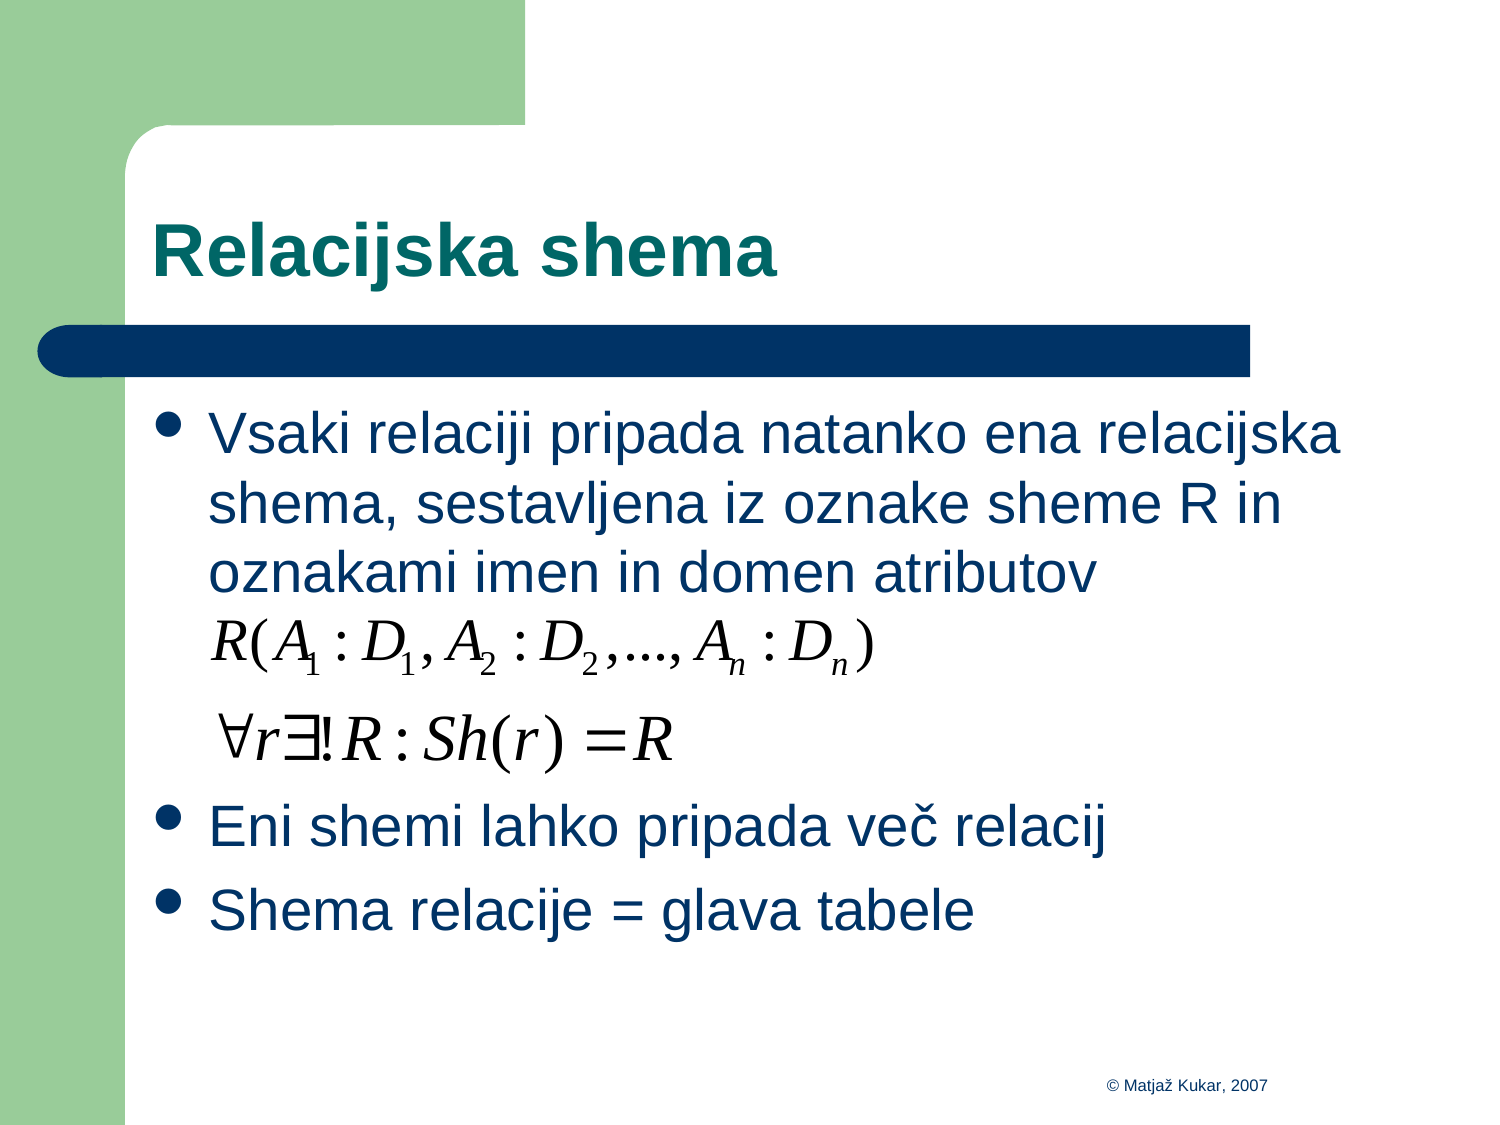

# Relacijska shema
Vsaki relaciji pripada natanko ena relacijska shema, sestavljena iz oznake sheme R in oznakami imen in domen atributov
Eni shemi lahko pripada več relacij
Shema relacije = glava tabele
© Matjaž Kukar, 2007